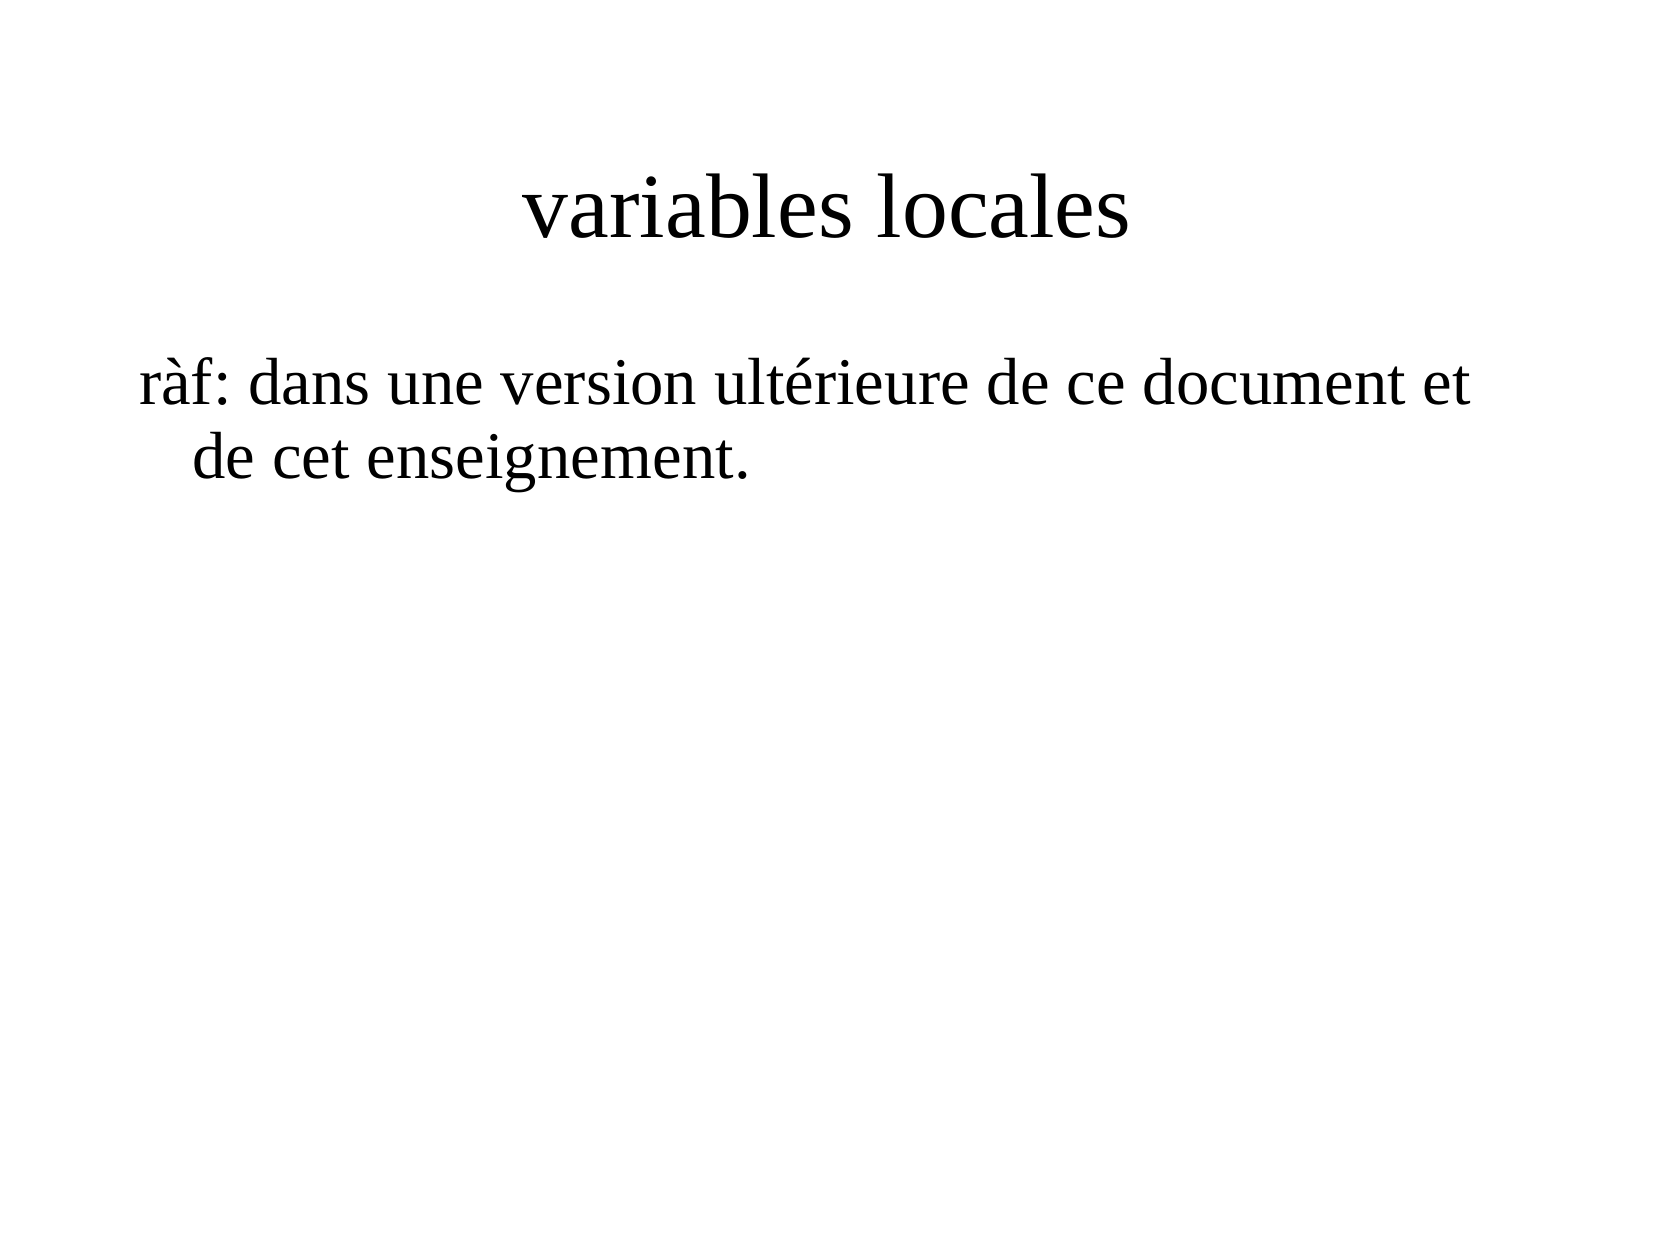

# variables locales
ràf: dans une version ultérieure de ce document et de cet enseignement.